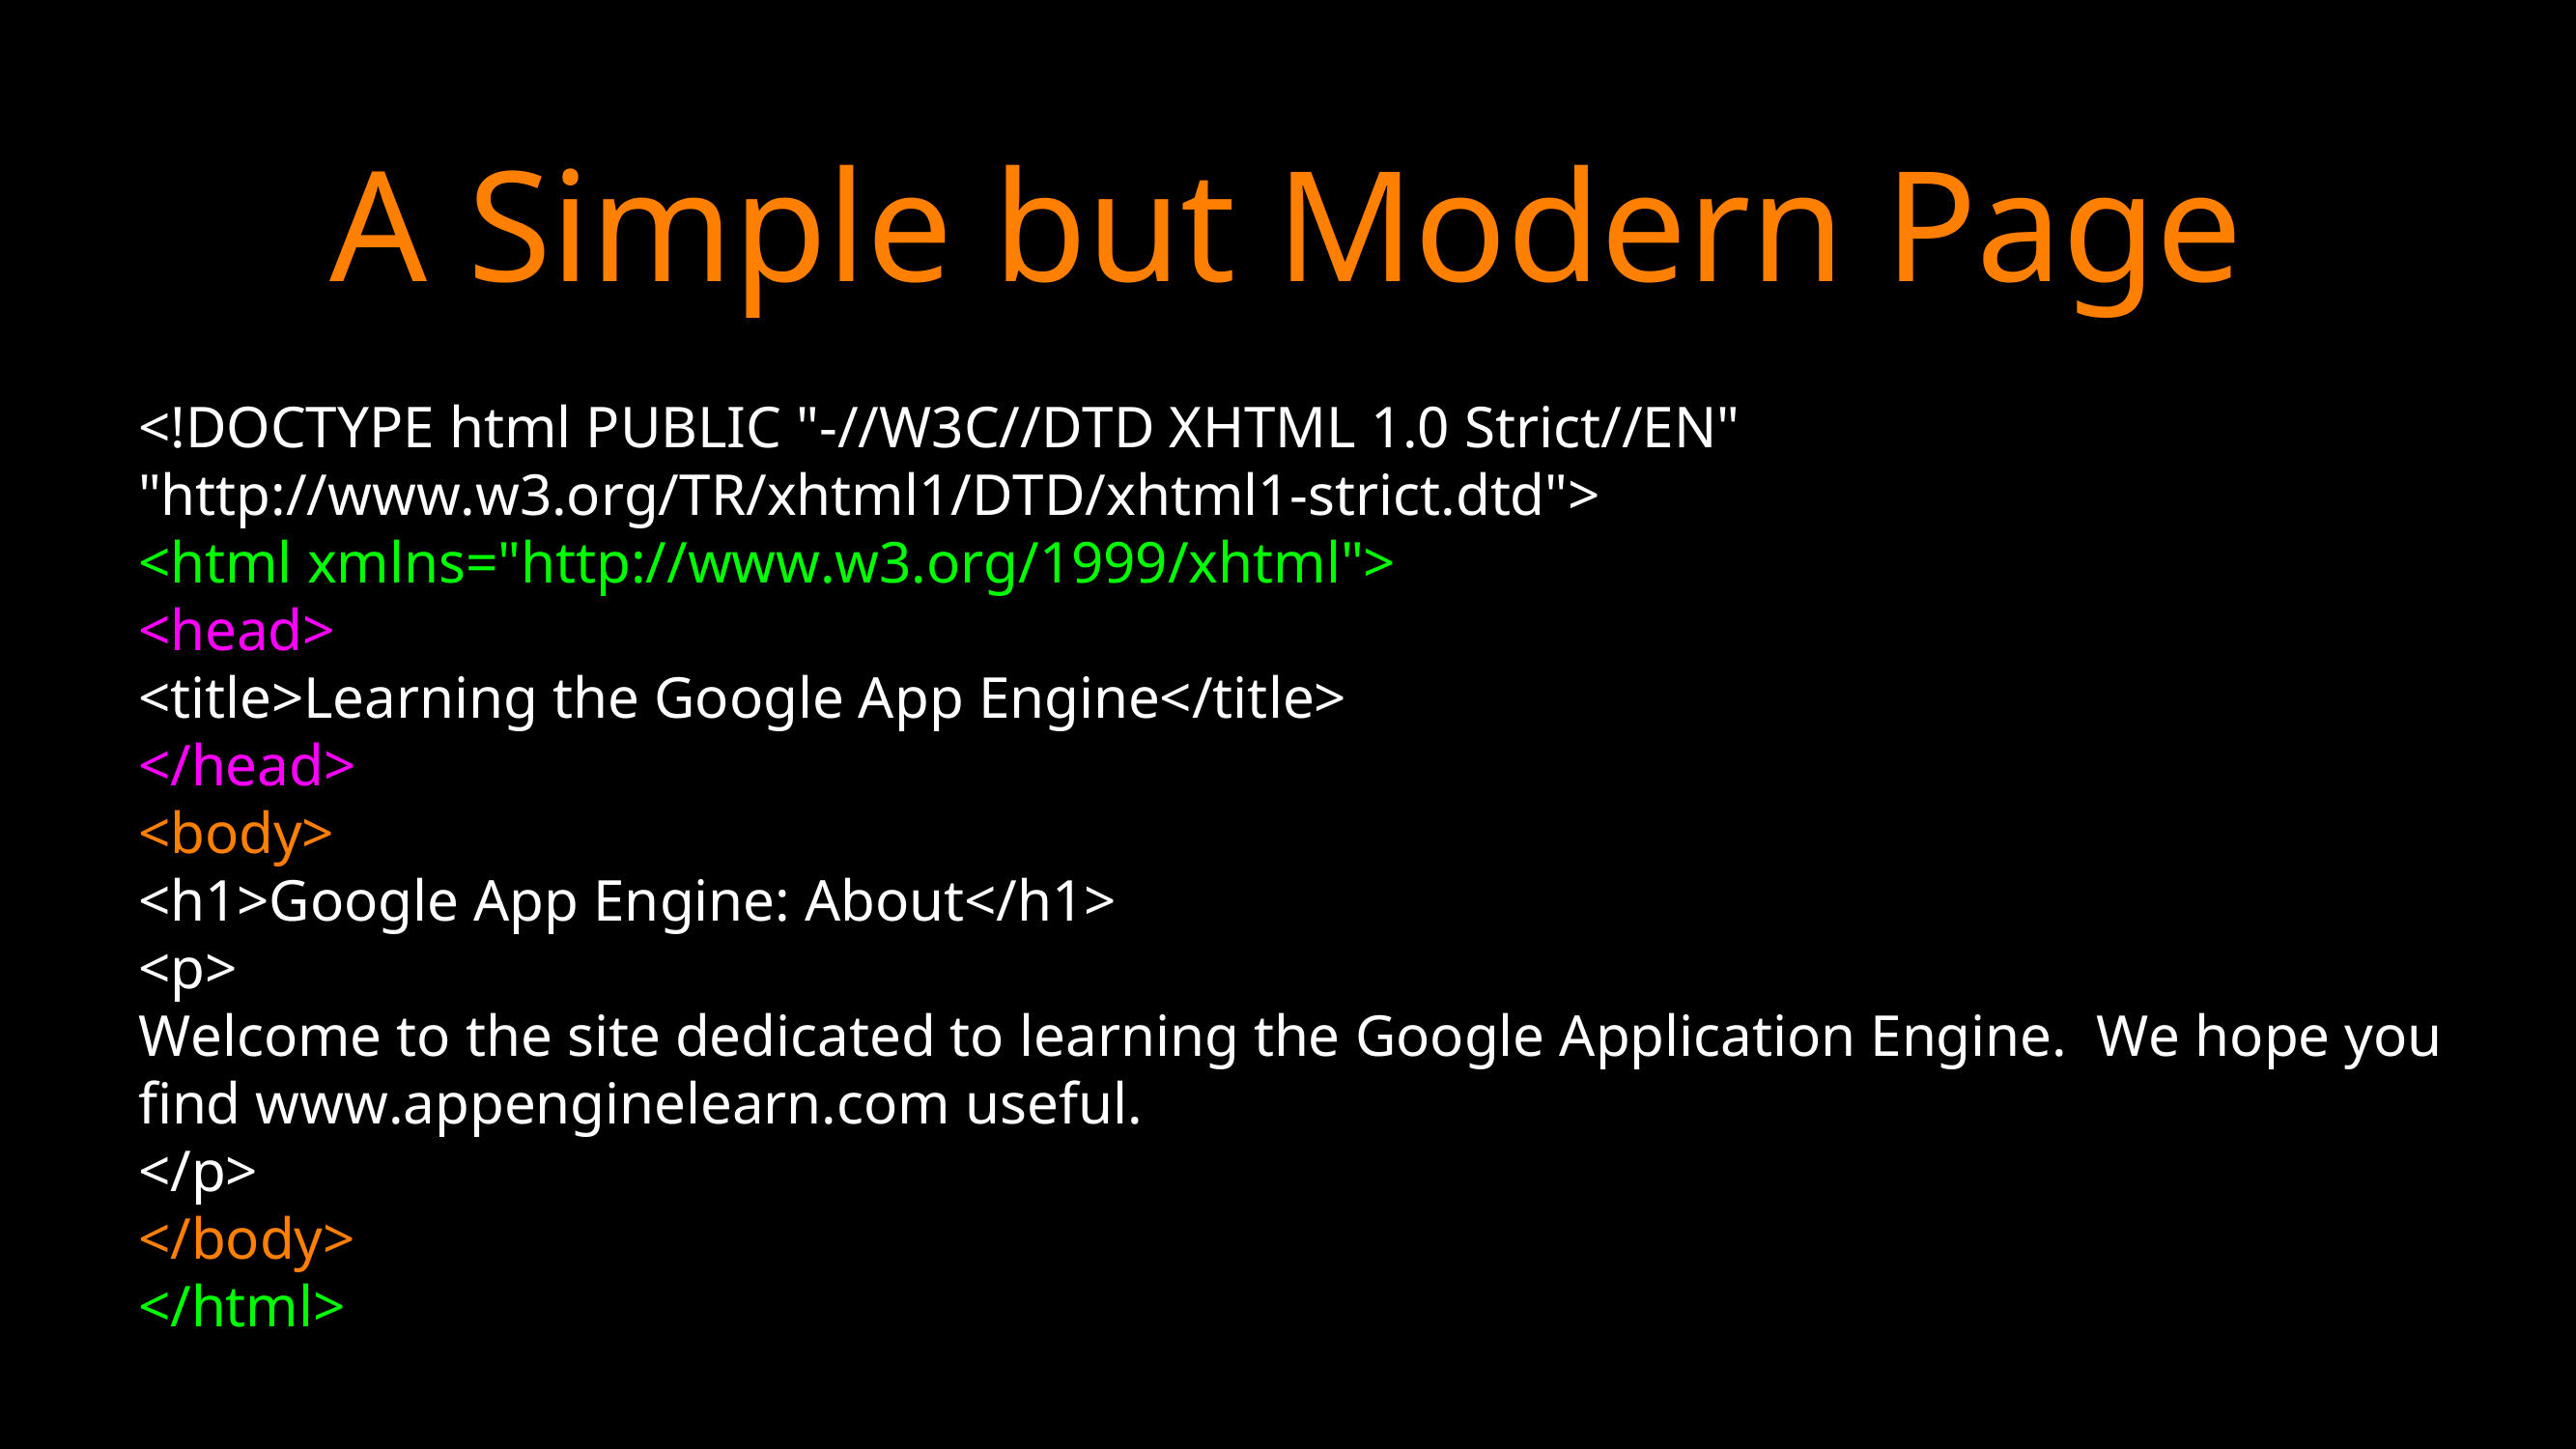

# A Simple but Modern Page
<!DOCTYPE html PUBLIC "-//W3C//DTD XHTML 1.0 Strict//EN" "http://www.w3.org/TR/xhtml1/DTD/xhtml1-strict.dtd">
<html xmlns="http://www.w3.org/1999/xhtml">
<head>
<title>Learning the Google App Engine</title>
</head>
<body>
<h1>Google App Engine: About</h1>
<p>
Welcome to the site dedicated to learning the Google Application Engine. We hope you find www.appenginelearn.com useful.
</p>
</body>
</html>